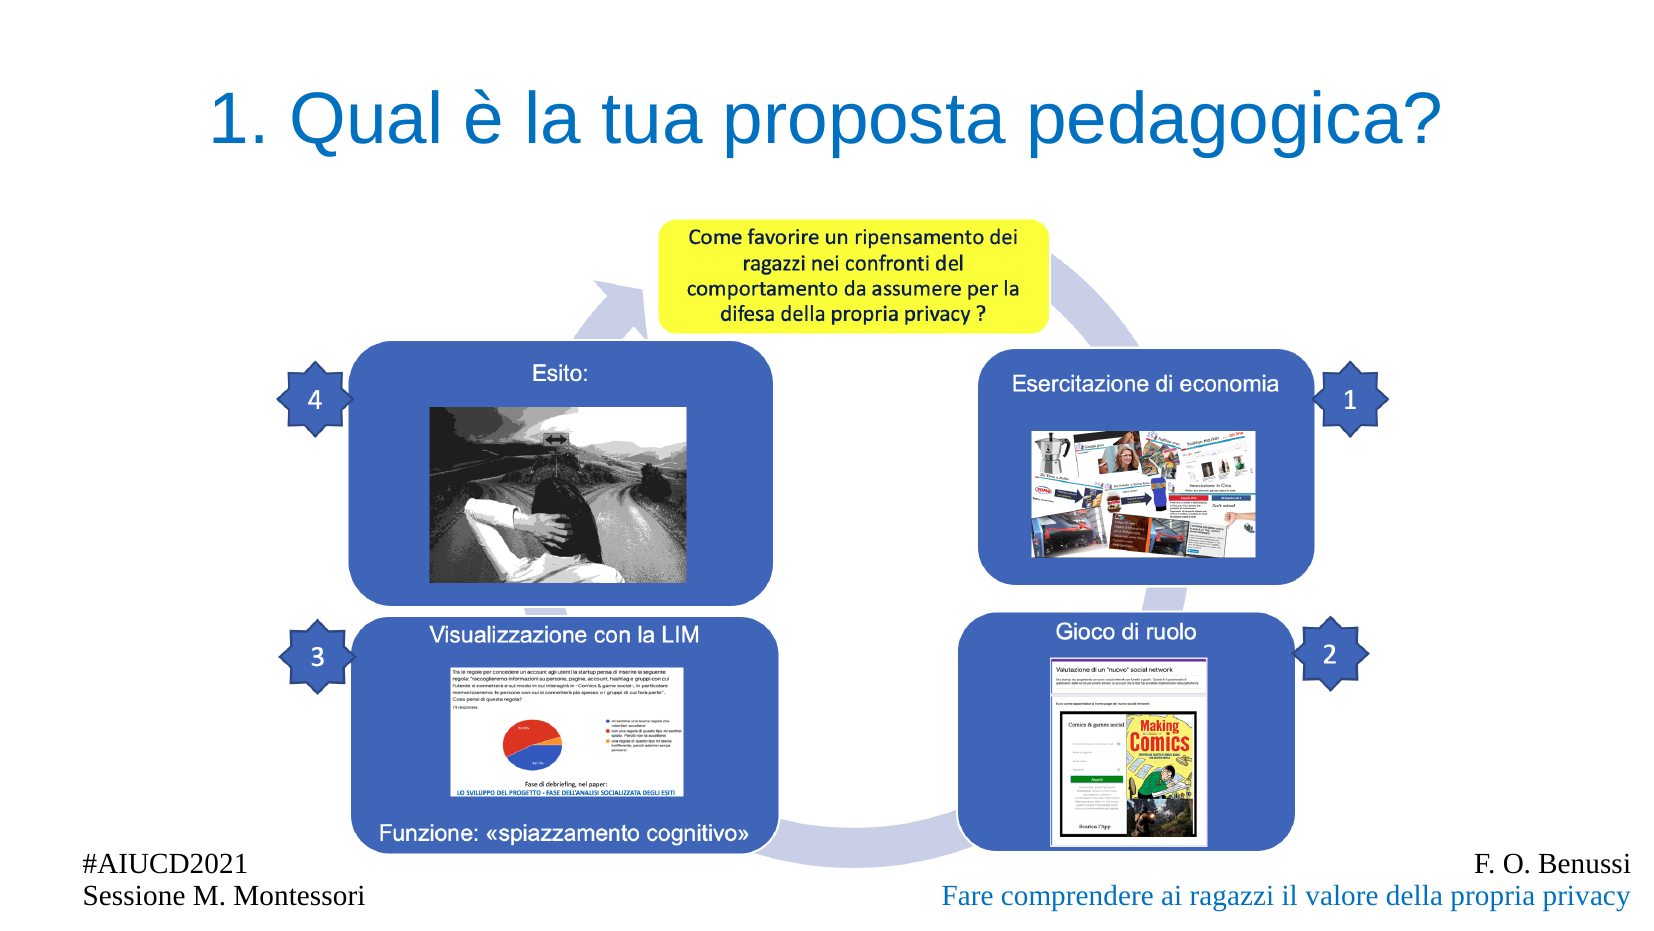

1. Qual è la tua proposta pedagogica?
F. O. Benussi
Fare comprendere ai ragazzi il valore della propria privacy